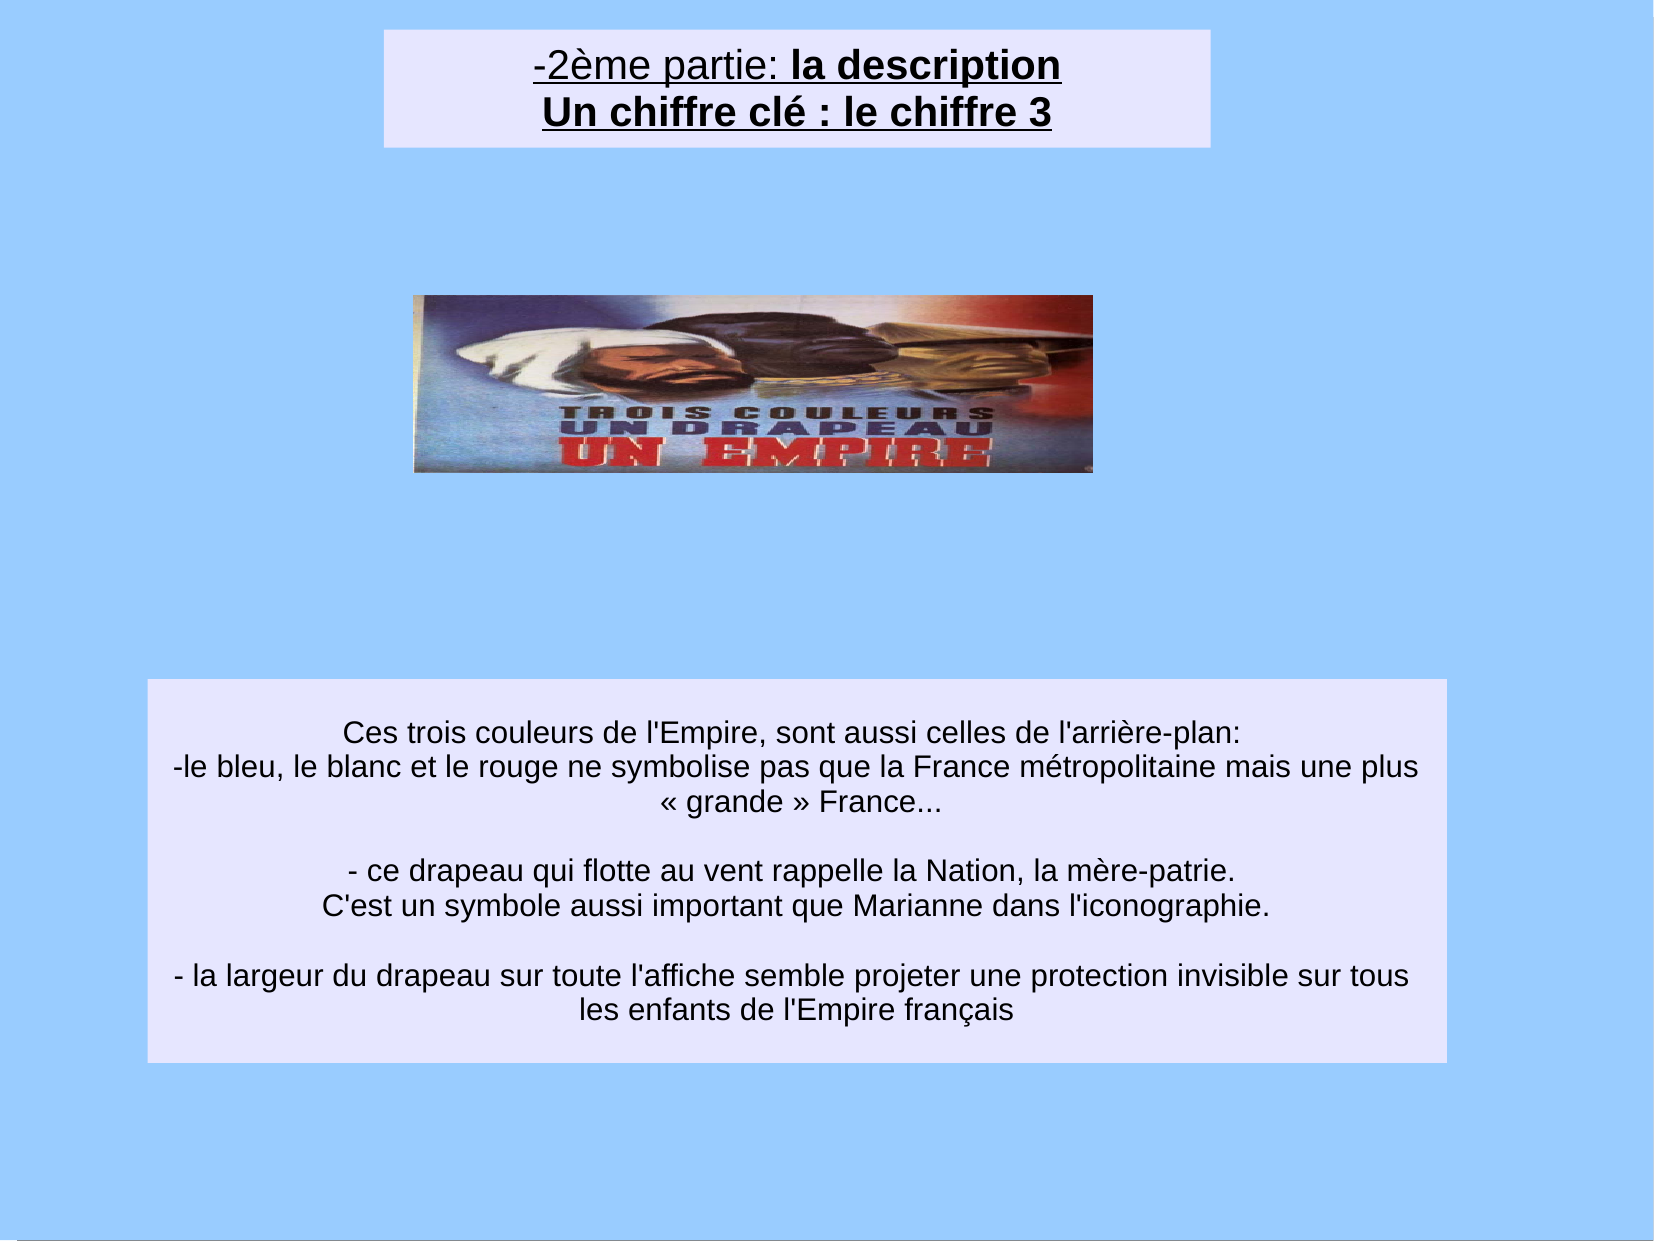

-2ème partie: la description
Un chiffre clé : le chiffre 3
Ces trois couleurs de l'Empire, sont aussi celles de l'arrière-plan:
-le bleu, le blanc et le rouge ne symbolise pas que la France métropolitaine mais une plus
 « grande » France...
- ce drapeau qui flotte au vent rappelle la Nation, la mère-patrie.
C'est un symbole aussi important que Marianne dans l'iconographie.
- la largeur du drapeau sur toute l'affiche semble projeter une protection invisible sur tous
les enfants de l'Empire français